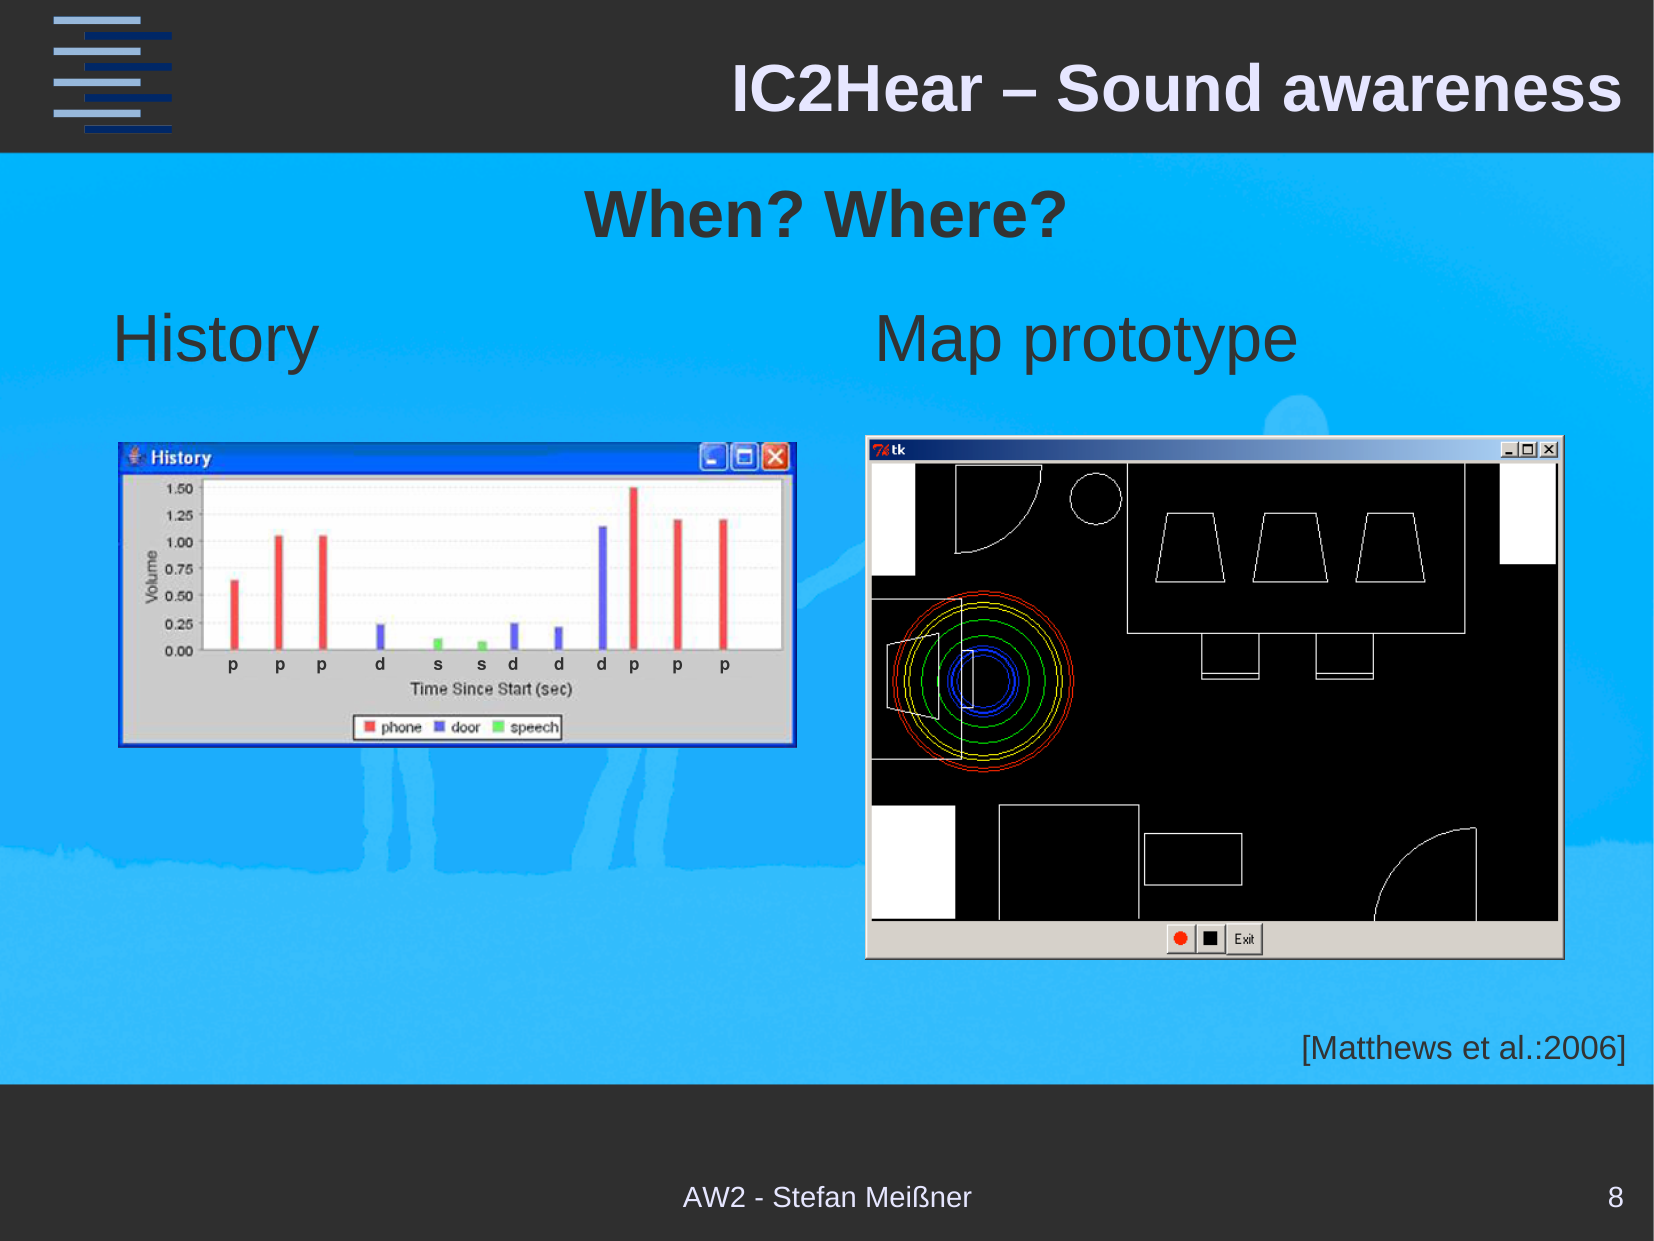

# IC2Hear – Sound awareness
When? Where?
Map prototype
History
[Matthews et al.:2006]
AW2 - Stefan Meißner
8